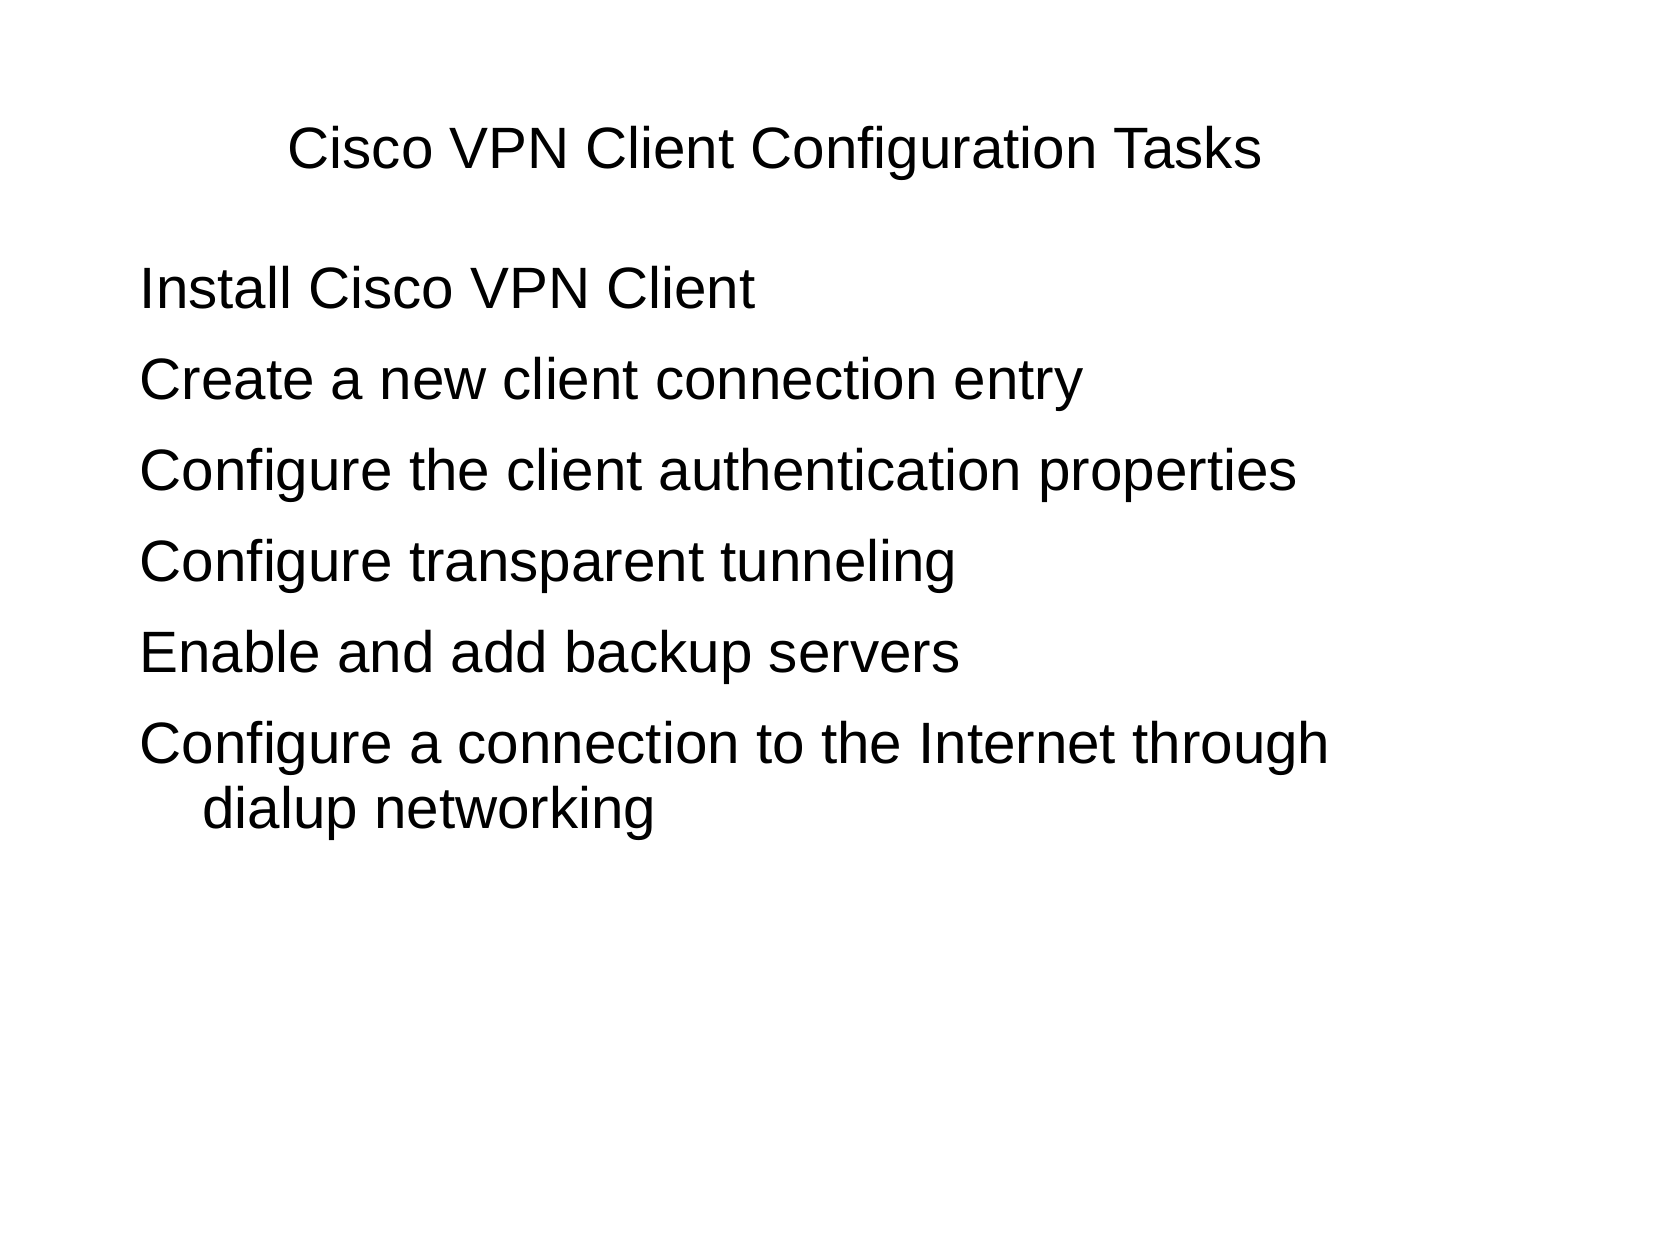

# Cisco VPN Client Configuration Tasks
Install Cisco VPN Client
Create a new client connection entry
Configure the client authentication properties
Configure transparent tunneling
Enable and add backup servers
Configure a connection to the Internet through dialup networking